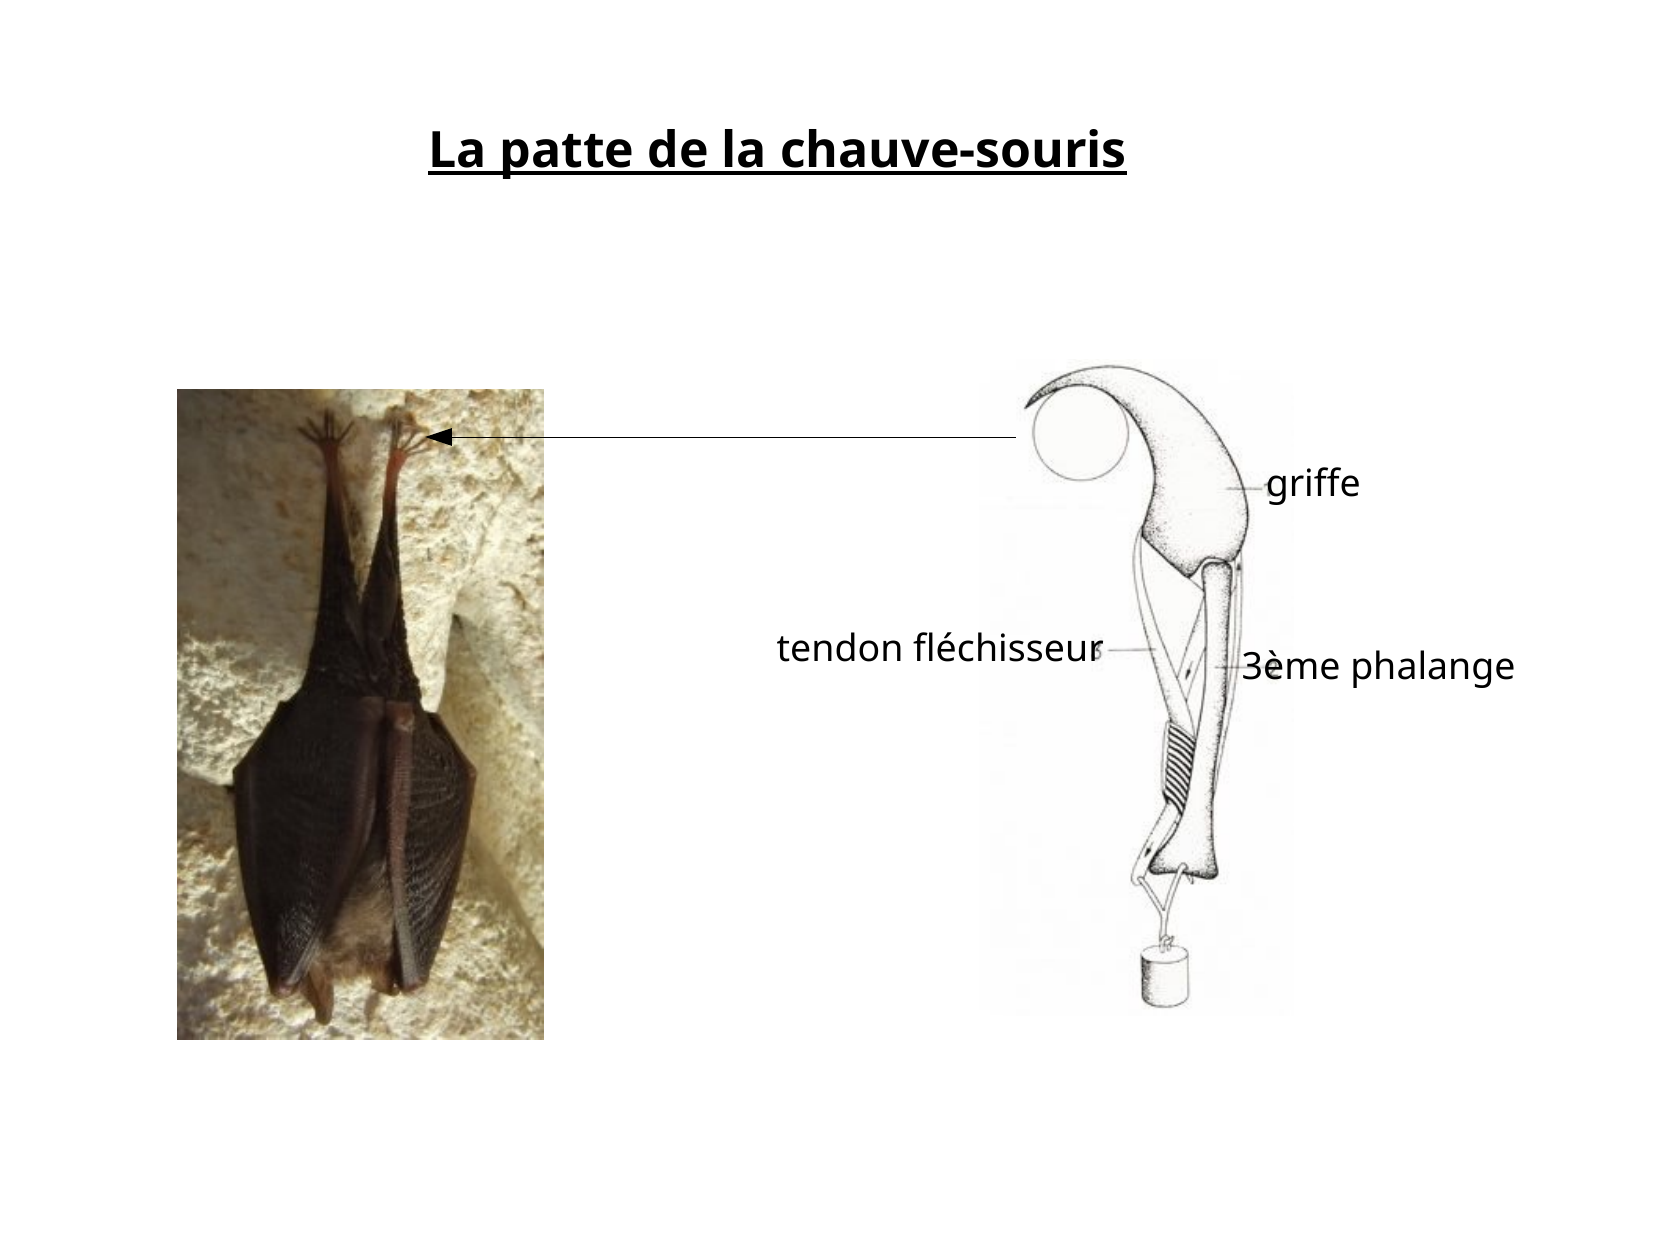

La patte de la chauve-souris
griffe
tendon fléchisseur
3ème phalange